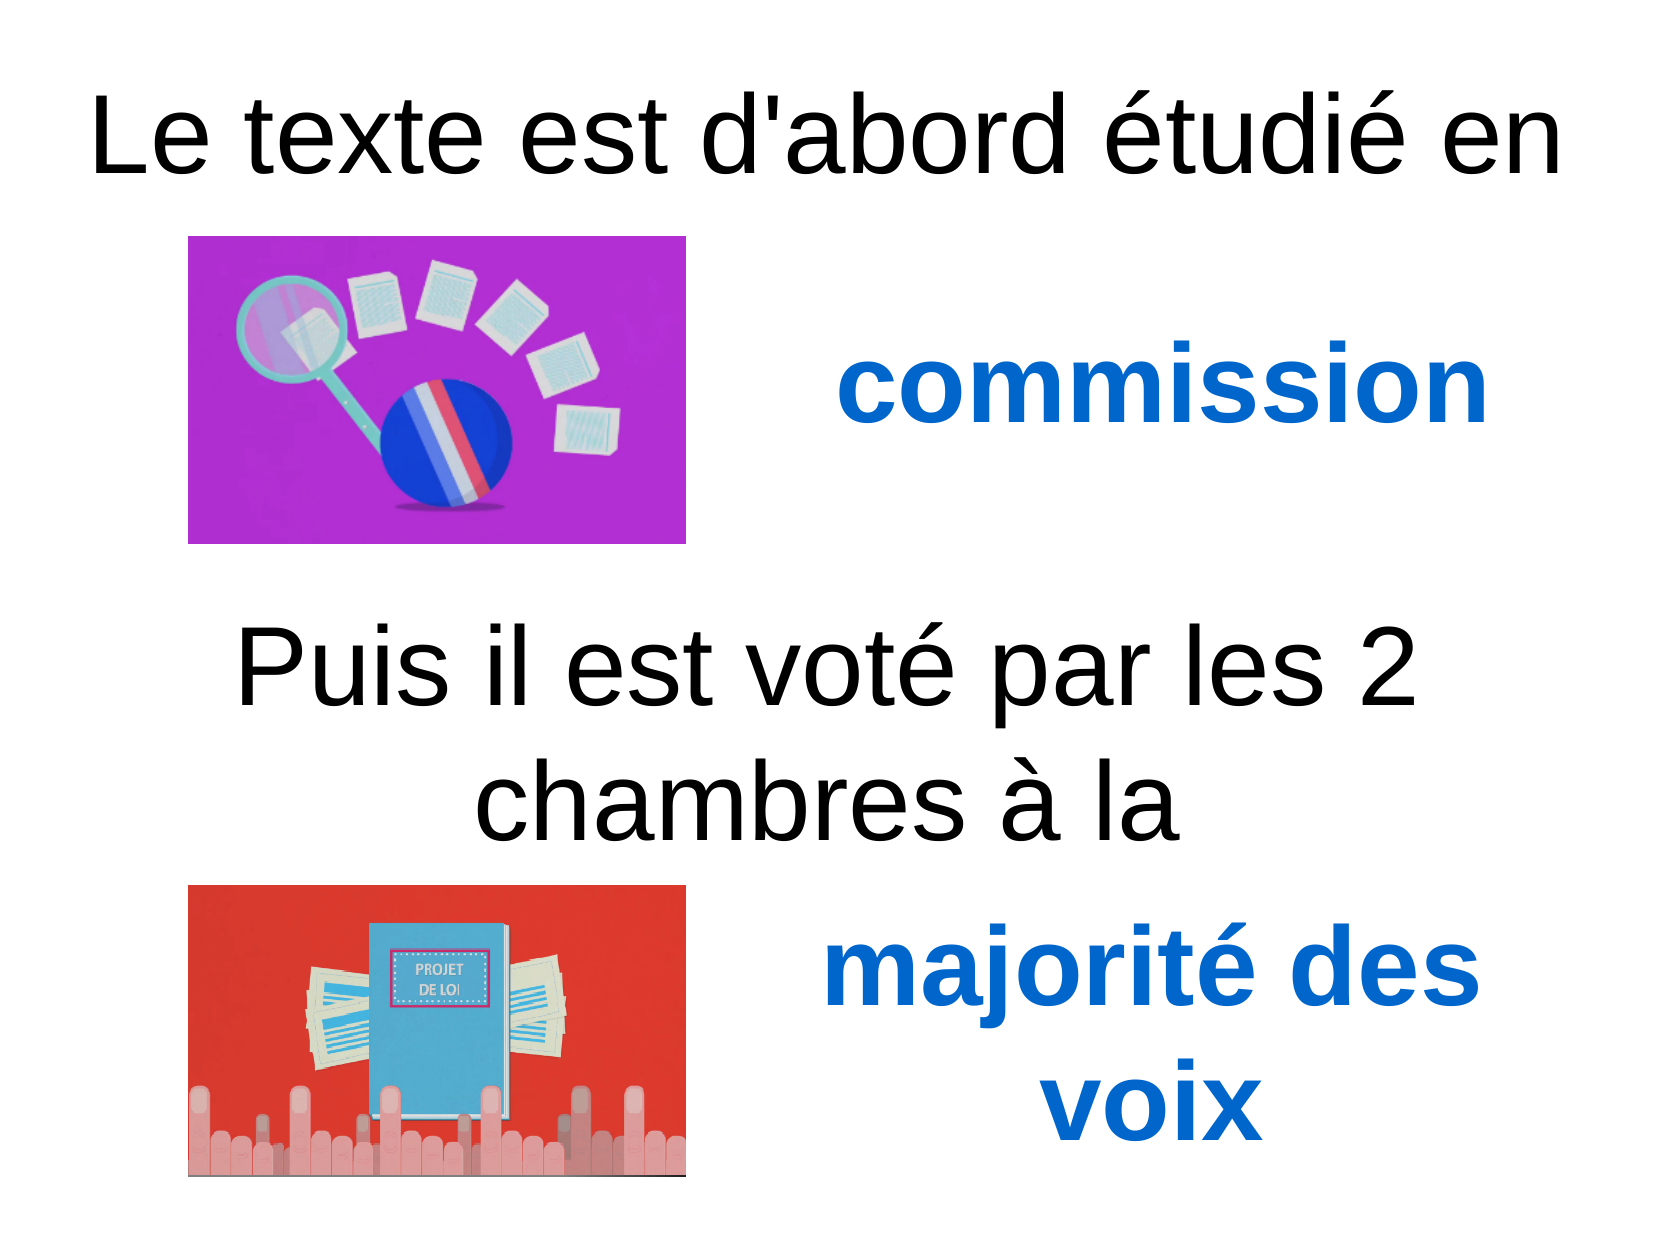

# Le texte est d'abord étudié en
commission
Puis il est voté par les 2 chambres à la
majorité des voix